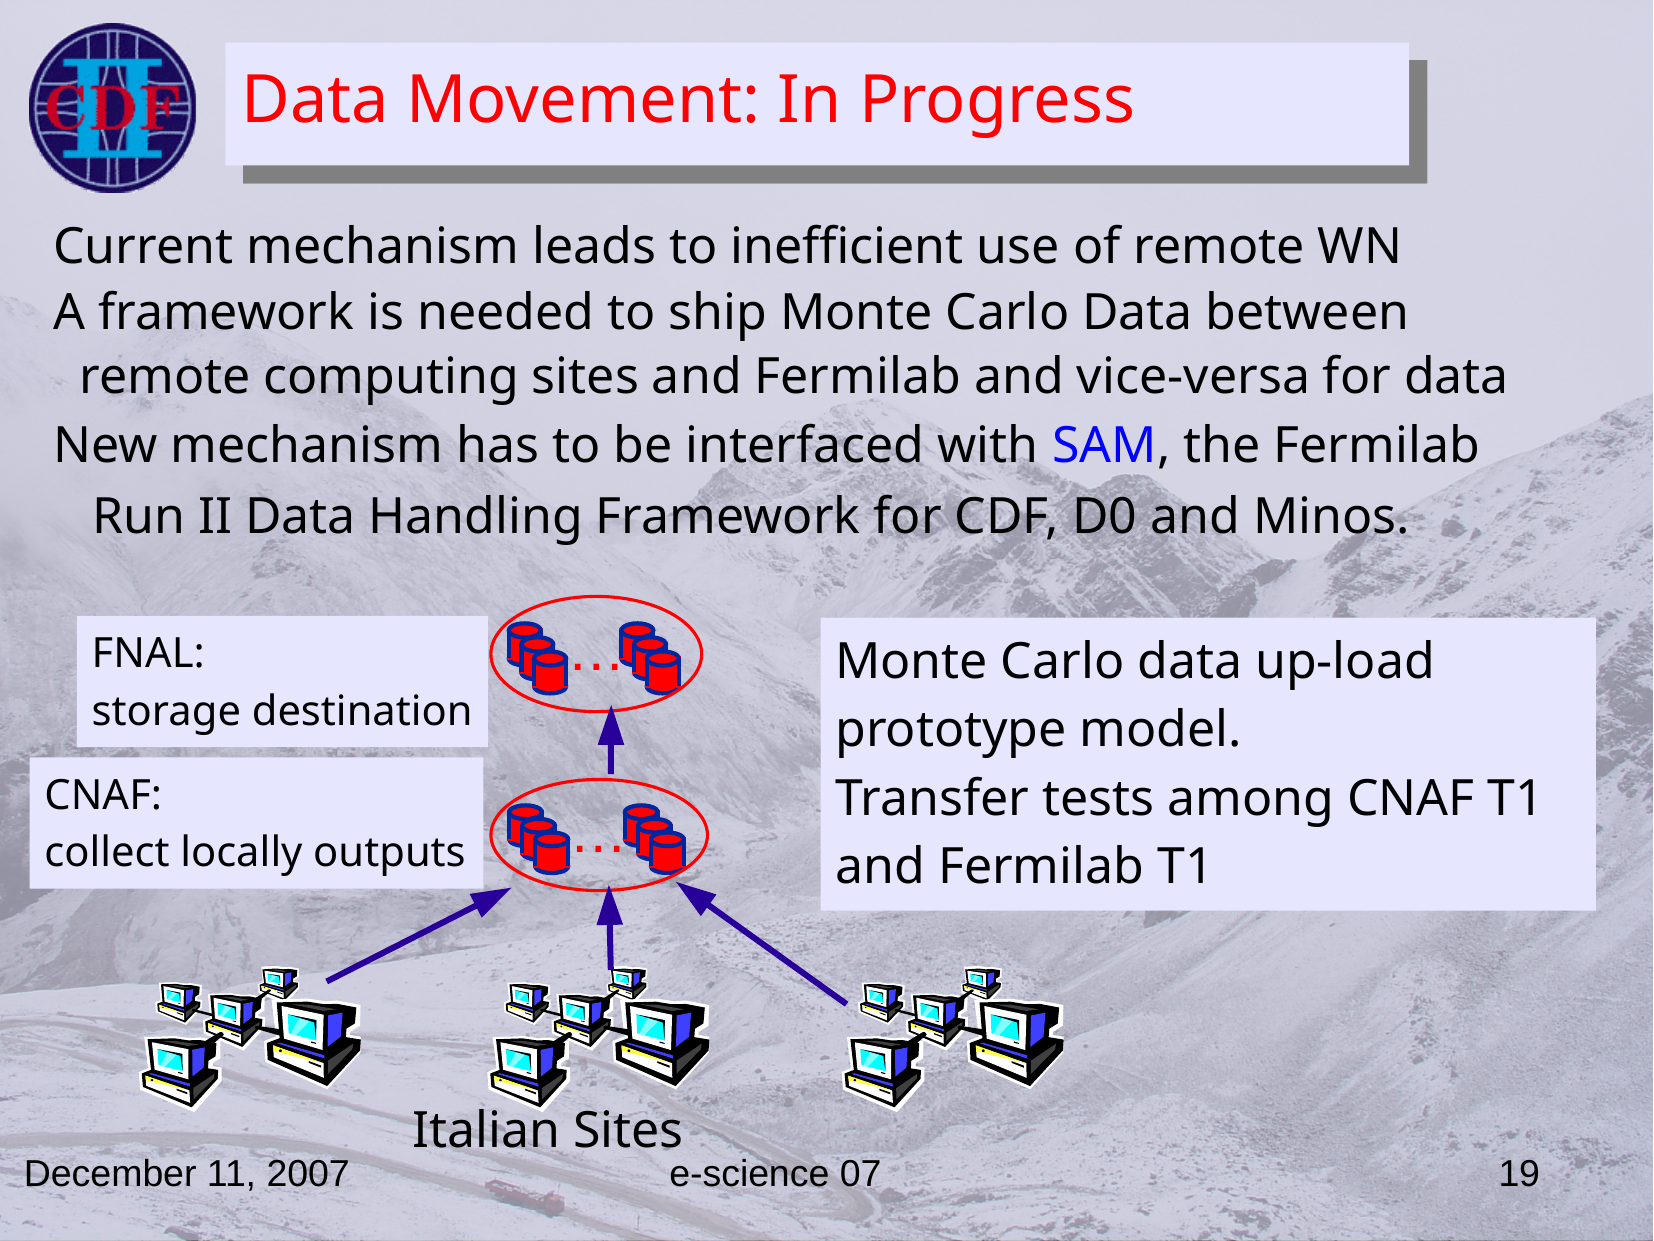

Data Movement: In Progress
 Current mechanism leads to inefficient use of remote WN
 A framework is needed to ship Monte Carlo Data between
 remote computing sites and Fermilab and vice-versa for data
 New mechanism has to be interfaced with SAM, the Fermilab
 Run II Data Handling Framework for CDF, D0 and Minos.
…
…
Italian Sites
FNAL:
storage destination
Monte Carlo data up-load
prototype model.
Transfer tests among CNAF T1
and Fermilab T1
CNAF:
collect locally outputs
December 11, 2007
19
e-science 07
December 11, 2007